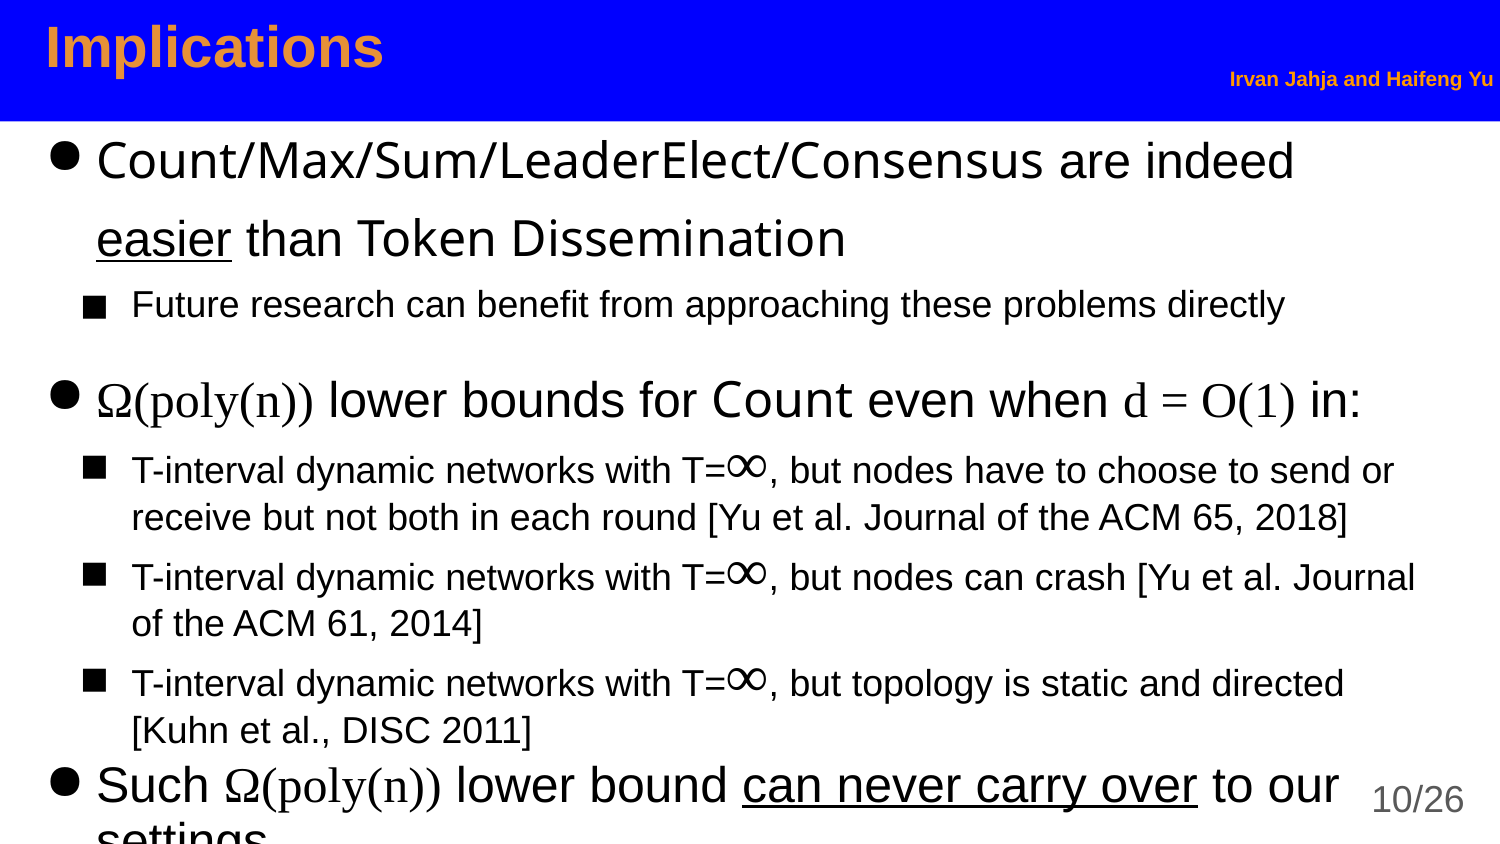

# Implications
Count/Max/Sum/LeaderElect/Consensus are indeed easier than Token Dissemination
Future research can benefit from approaching these problems directly
Ω(poly(n)) lower bounds for Count even when d = O(1) in:
T-interval dynamic networks with T=∞, but nodes have to choose to send or receive but not both in each round [Yu et al. Journal of the ACM 65, 2018]
T-interval dynamic networks with T=∞, but nodes can crash [Yu et al. Journal of the ACM 61, 2014]
T-interval dynamic networks with T=∞, but topology is static and directed [Kuhn et al., DISC 2011]
Such Ω(poly(n)) lower bound can never carry over to our settings.
10